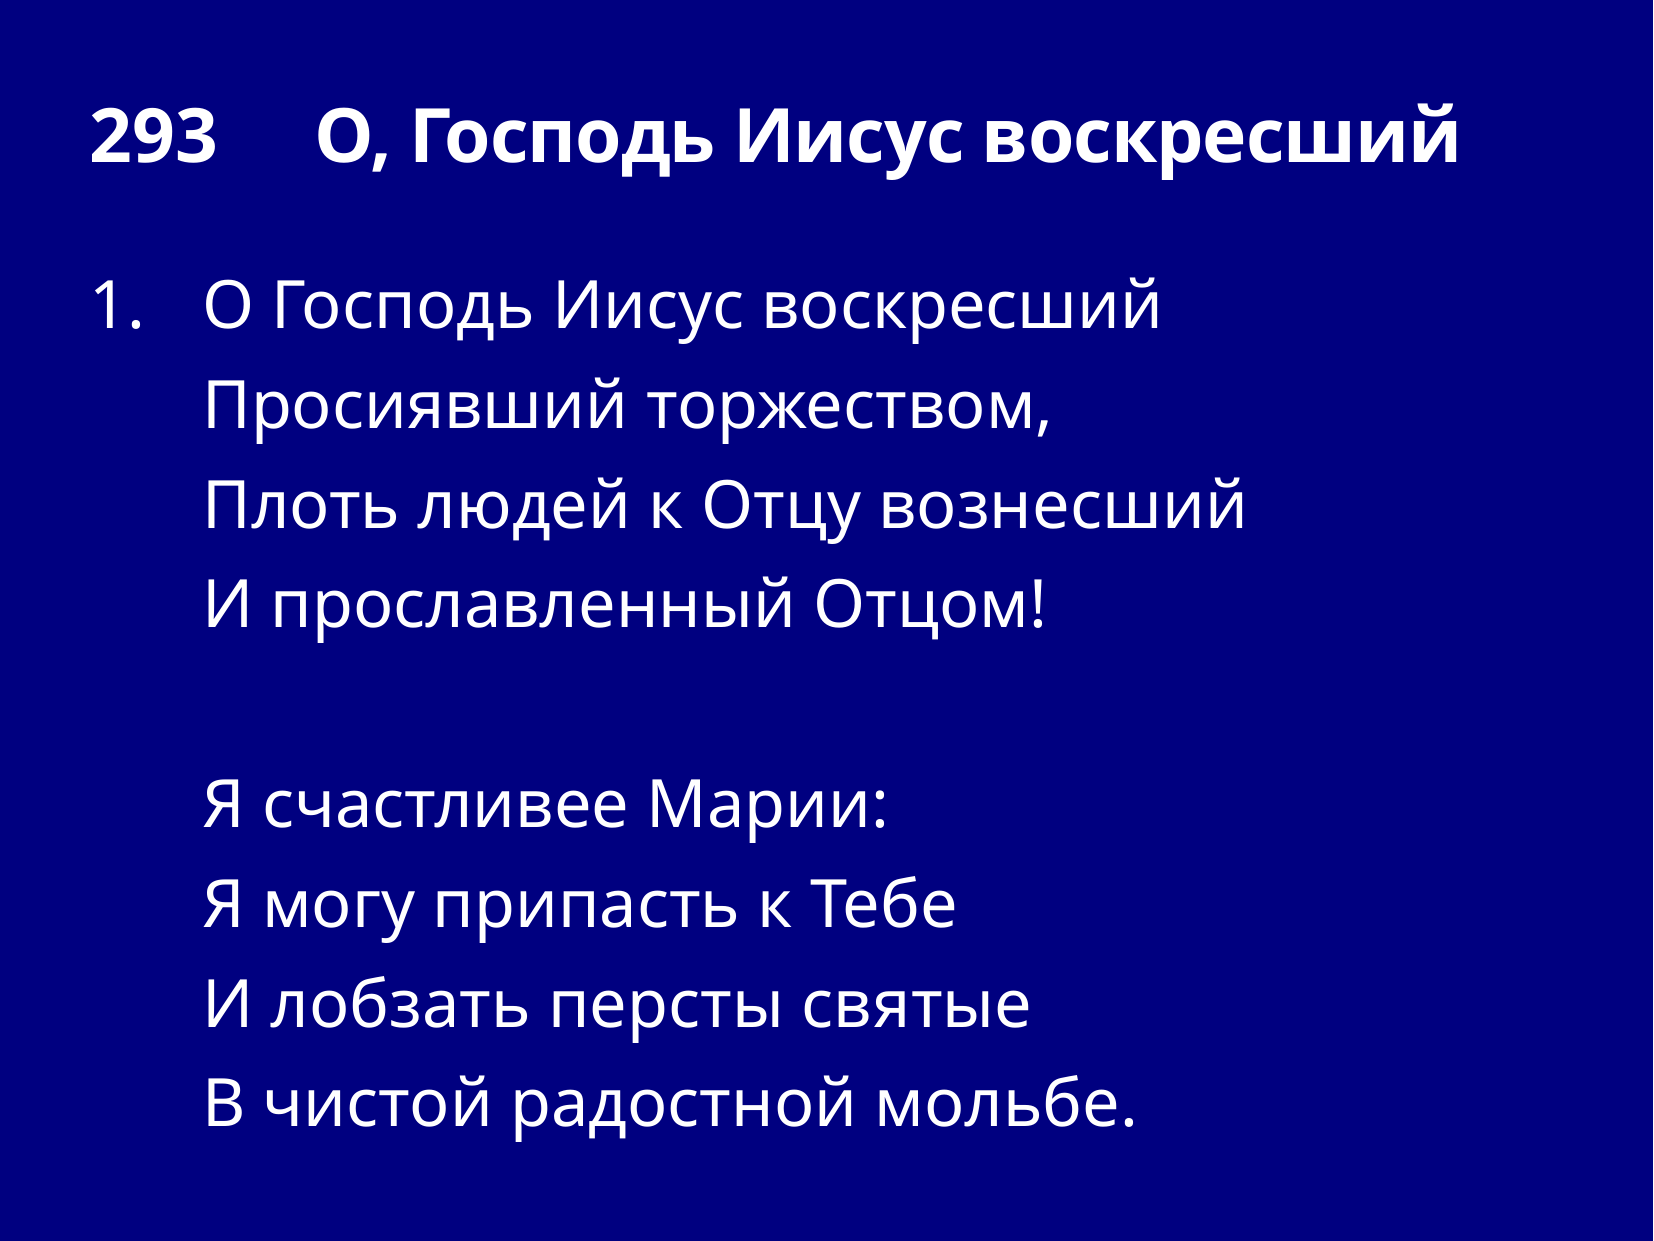

293	О, Господь Иисус воскресший
1.	О Господь Иисус воскресший
	Просиявший торжеством,
	Плоть людей к Отцу вознесший
	И прославленный Отцом!
	Я счастливее Марии:
	Я могу припасть к Тебе
	И лобзать персты святые
	В чистой радостной мольбе.